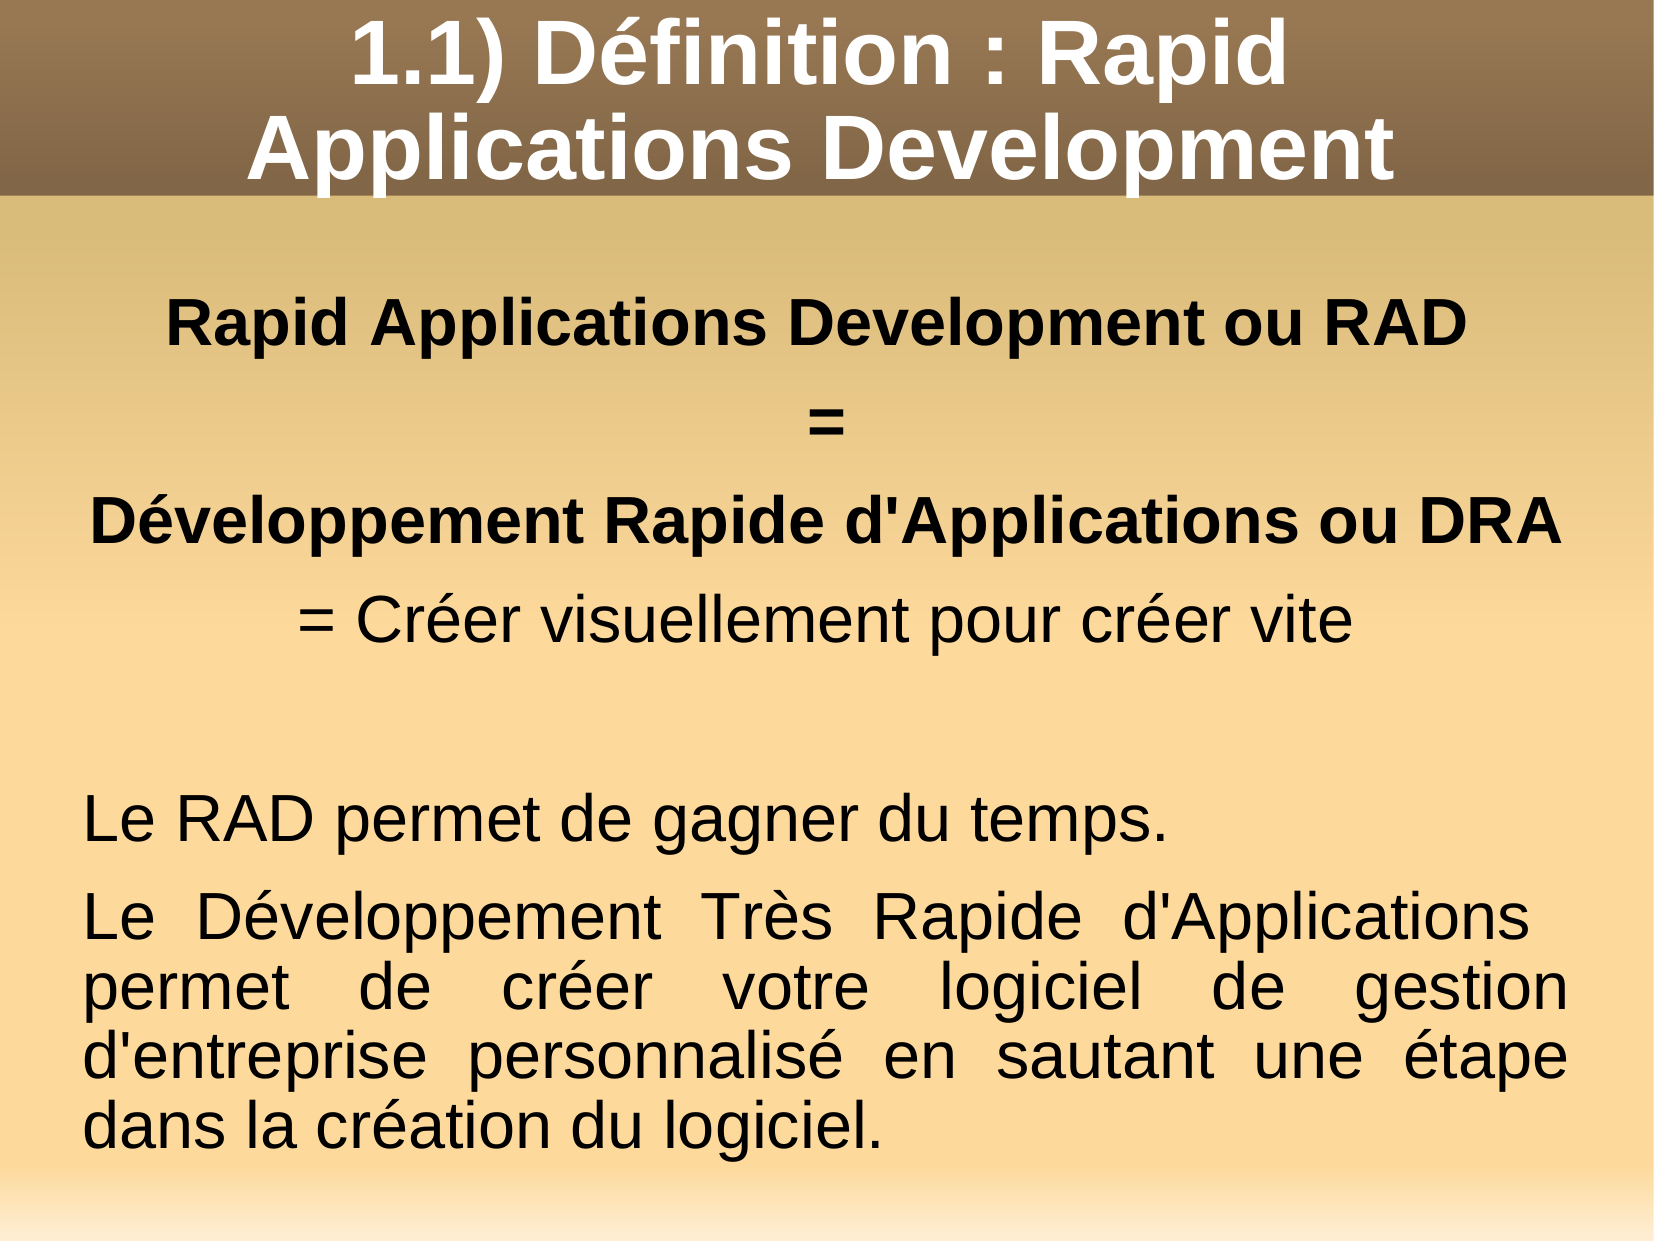

# 1.1) Définition : Rapid Applications Development
Rapid Applications Development ou RAD
=
Développement Rapide d'Applications ou DRA
= Créer visuellement pour créer vite
Le RAD permet de gagner du temps.
Le Développement Très Rapide d'Applications permet de créer votre logiciel de gestion d'entreprise personnalisé en sautant une étape dans la création du logiciel.